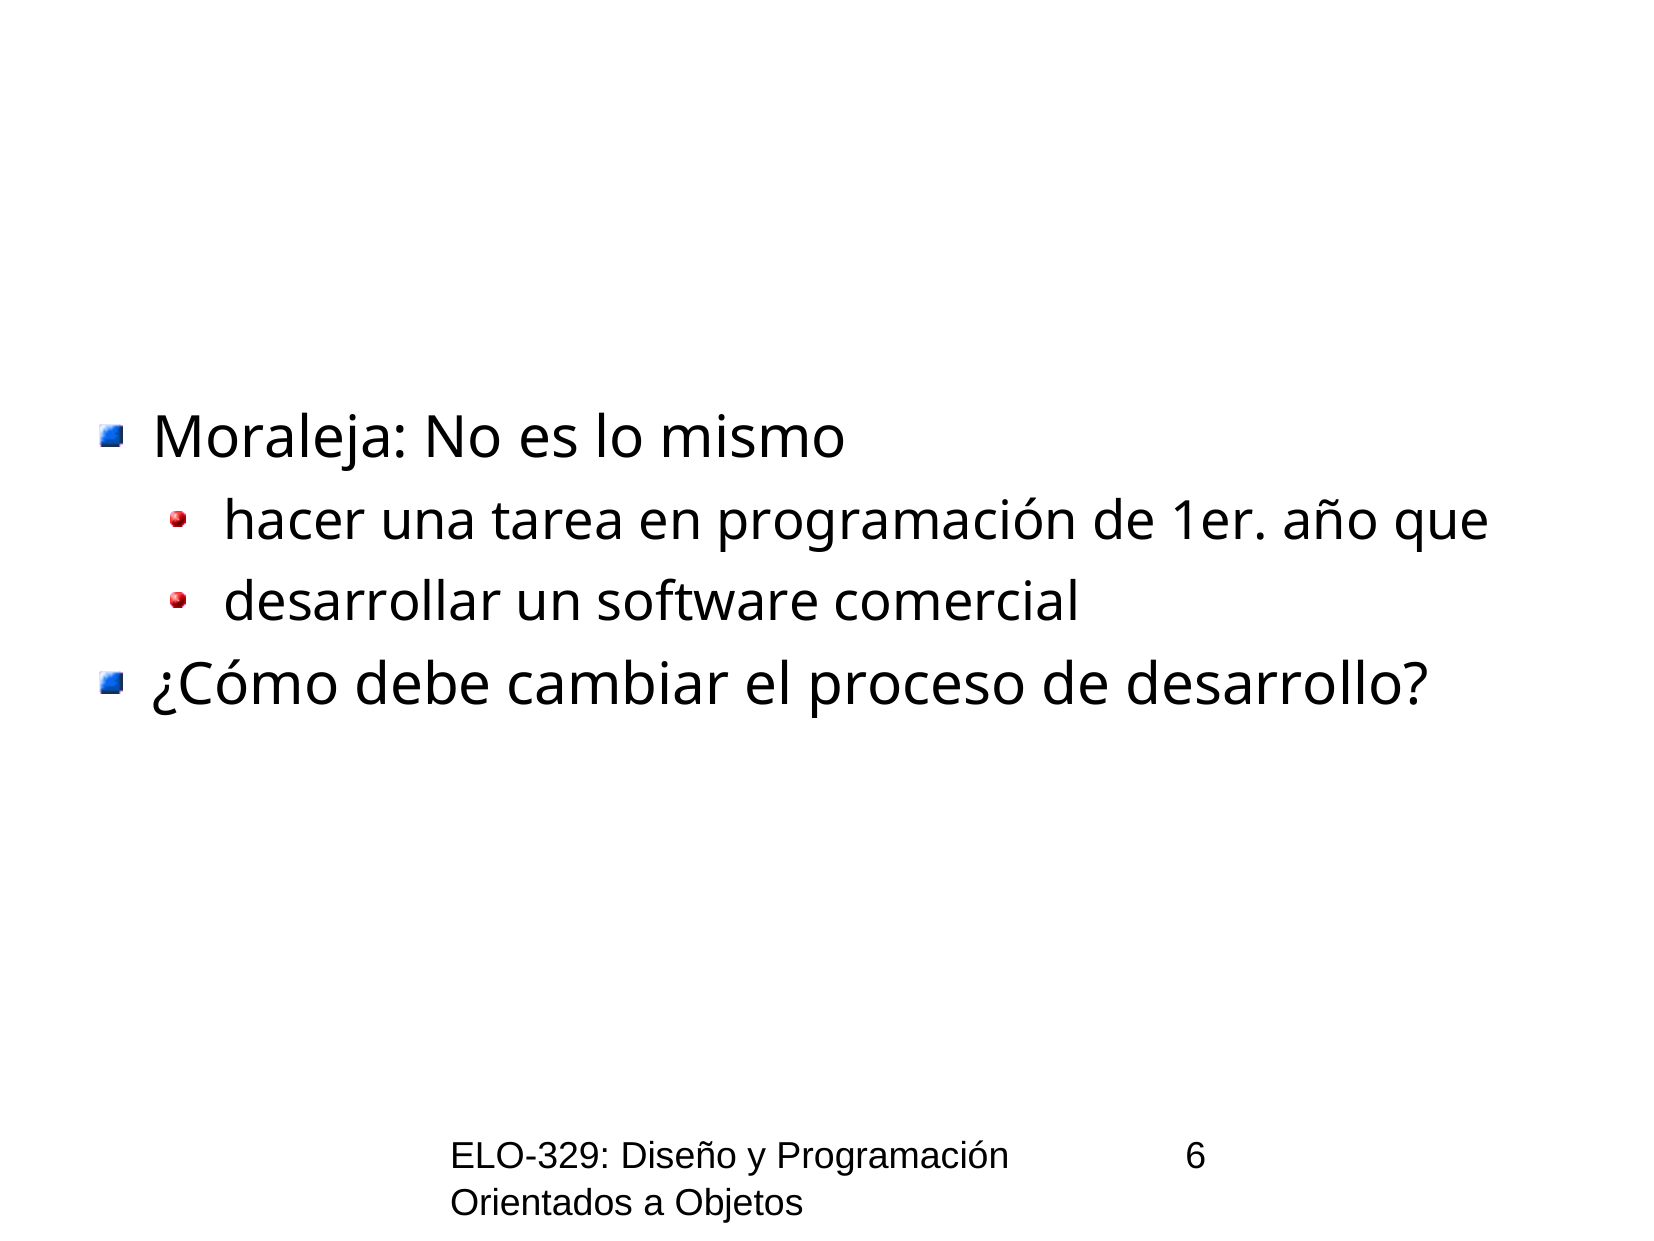

# Moraleja: No es lo mismo
hacer una tarea en programación de 1er. año que
desarrollar un software comercial
¿Cómo debe cambiar el proceso de desarrollo?
6